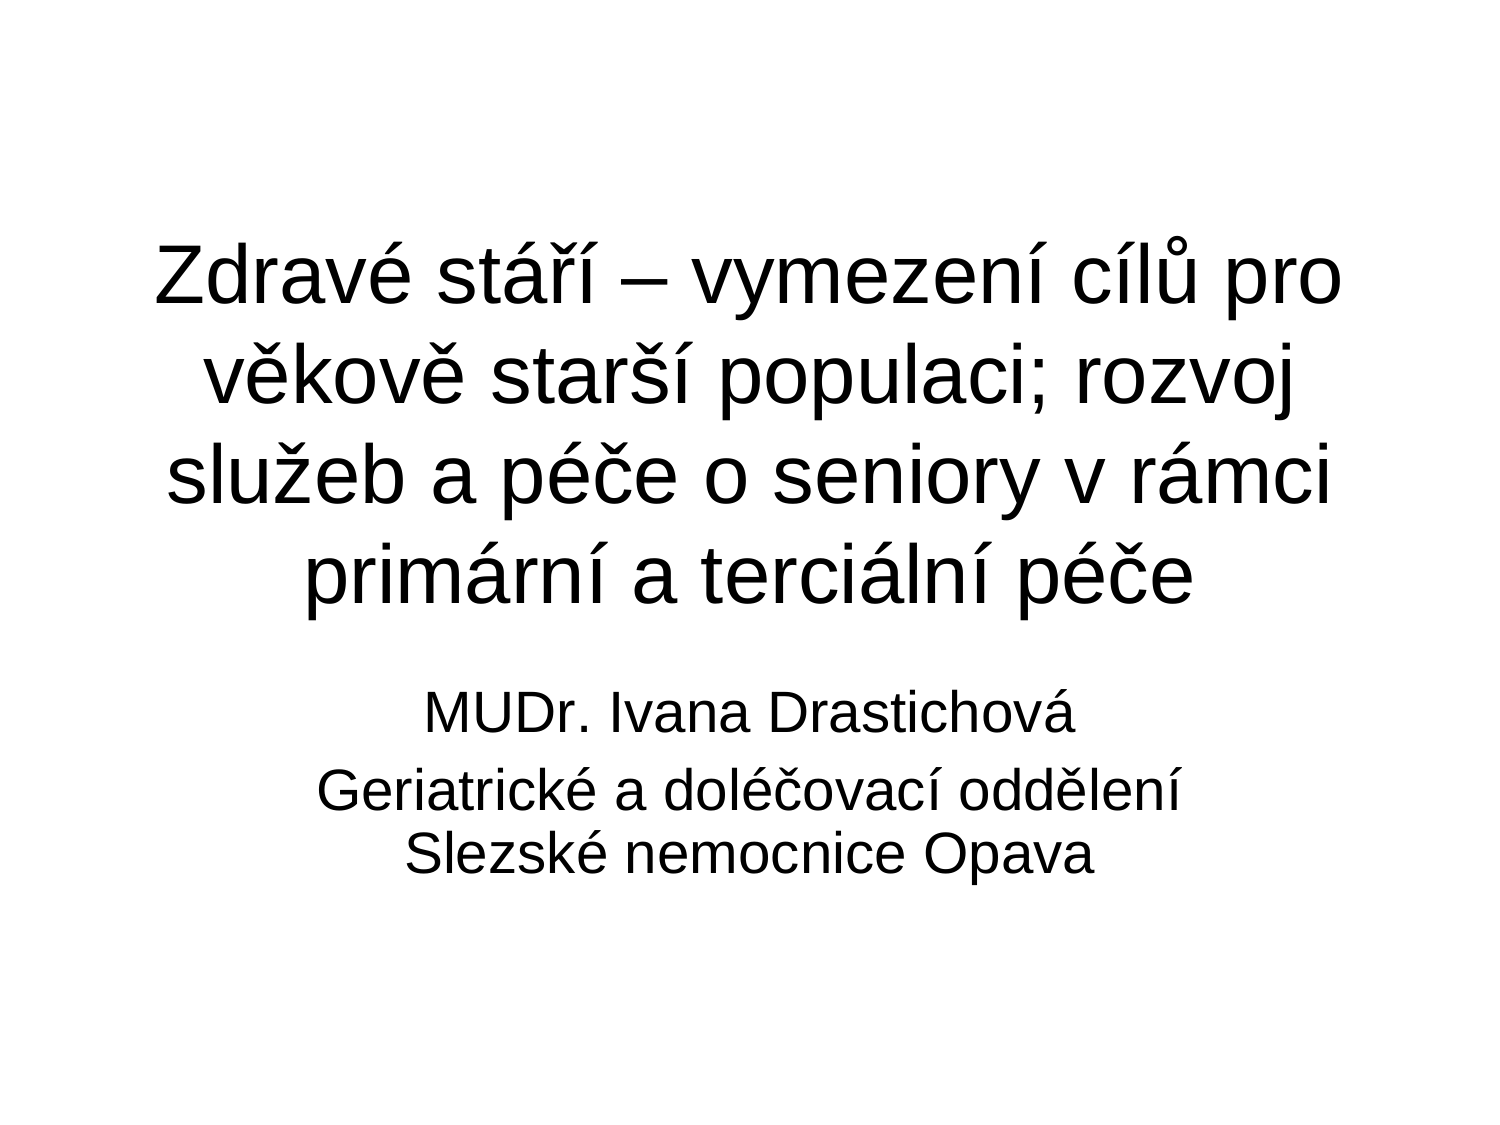

# Zdravé stáří – vymezení cílů pro věkově starší populaci; rozvoj služeb a péče o seniory v rámci primární a terciální péče
MUDr. Ivana Drastichová
Geriatrické a doléčovací oddělení Slezské nemocnice Opava